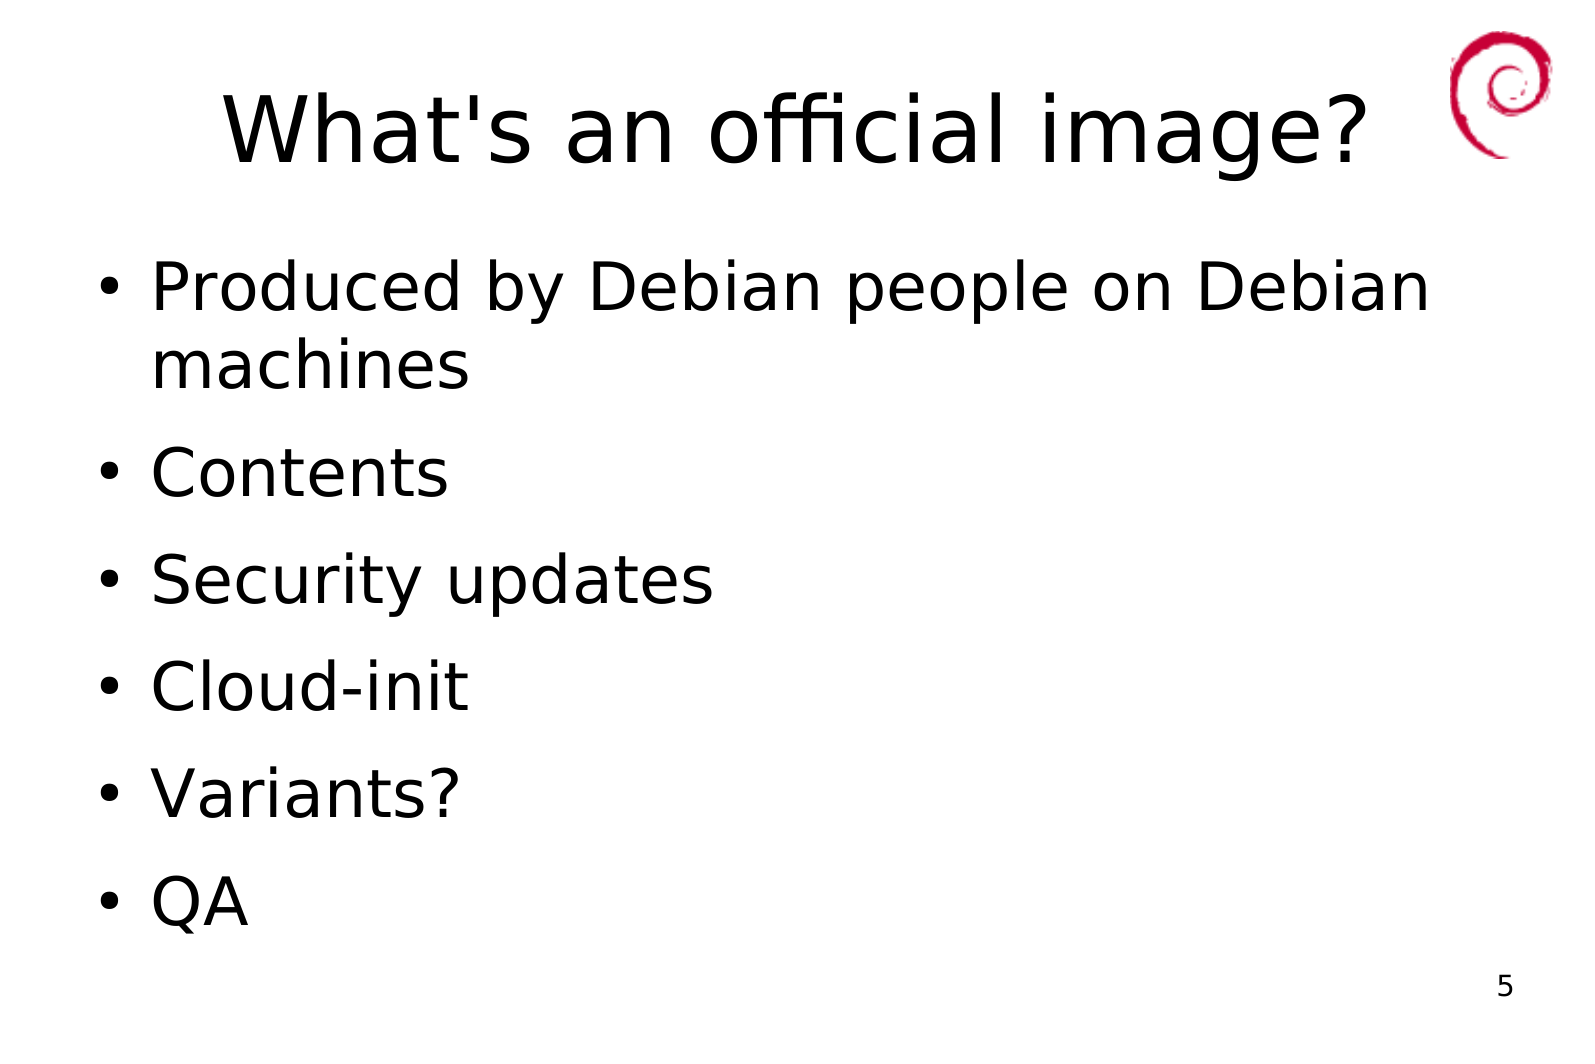

# What's an official image?
Produced by Debian people on Debian machines
Contents
Security updates
Cloud-init
Variants?
QA
5